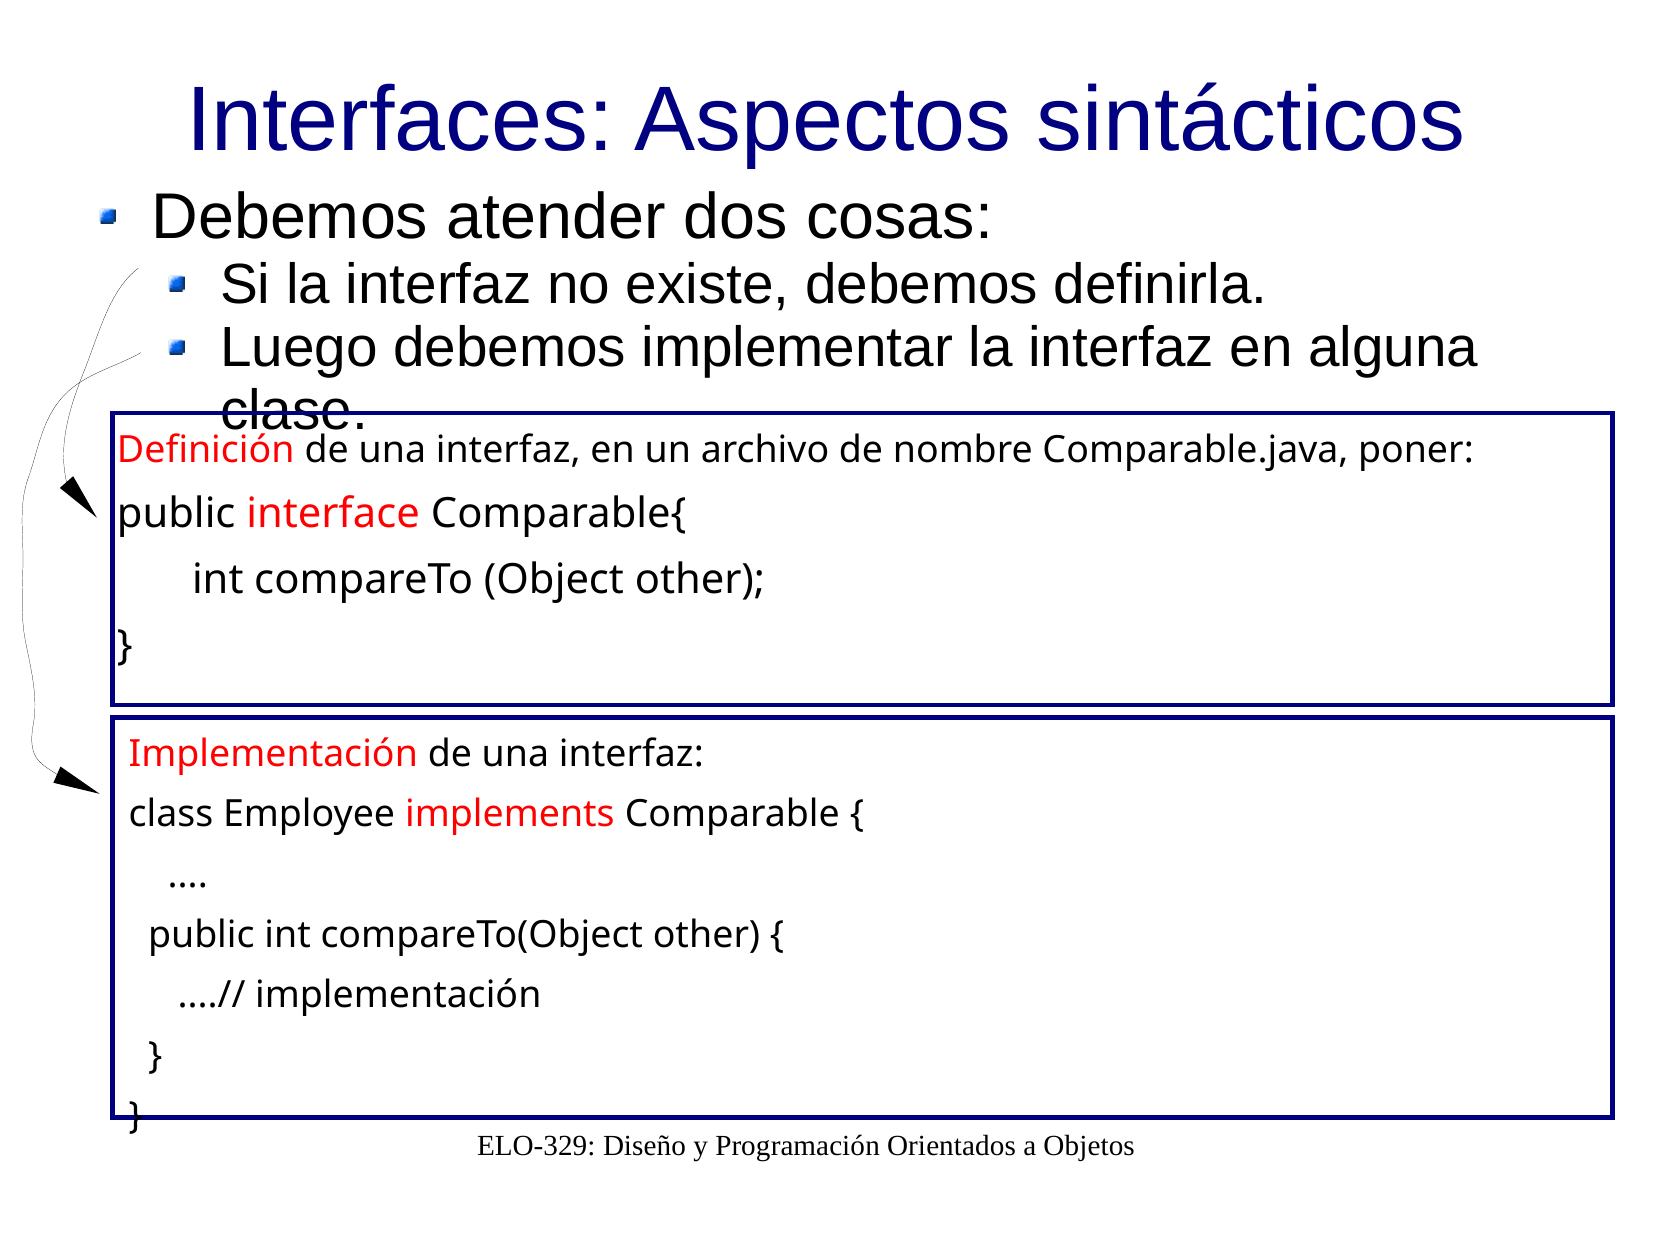

# Interfaces: Aspectos sintácticos
Debemos atender dos cosas:
Si la interfaz no existe, debemos definirla.
Luego debemos implementar la interfaz en alguna clase.
Definición de una interfaz, en un archivo de nombre Comparable.java, poner:
public interface Comparable{
 int compareTo (Object other);
}
Implementación de una interfaz:
class Employee implements Comparable {
 ....
 public int compareTo(Object other) {
 ....// implementación
 }
}